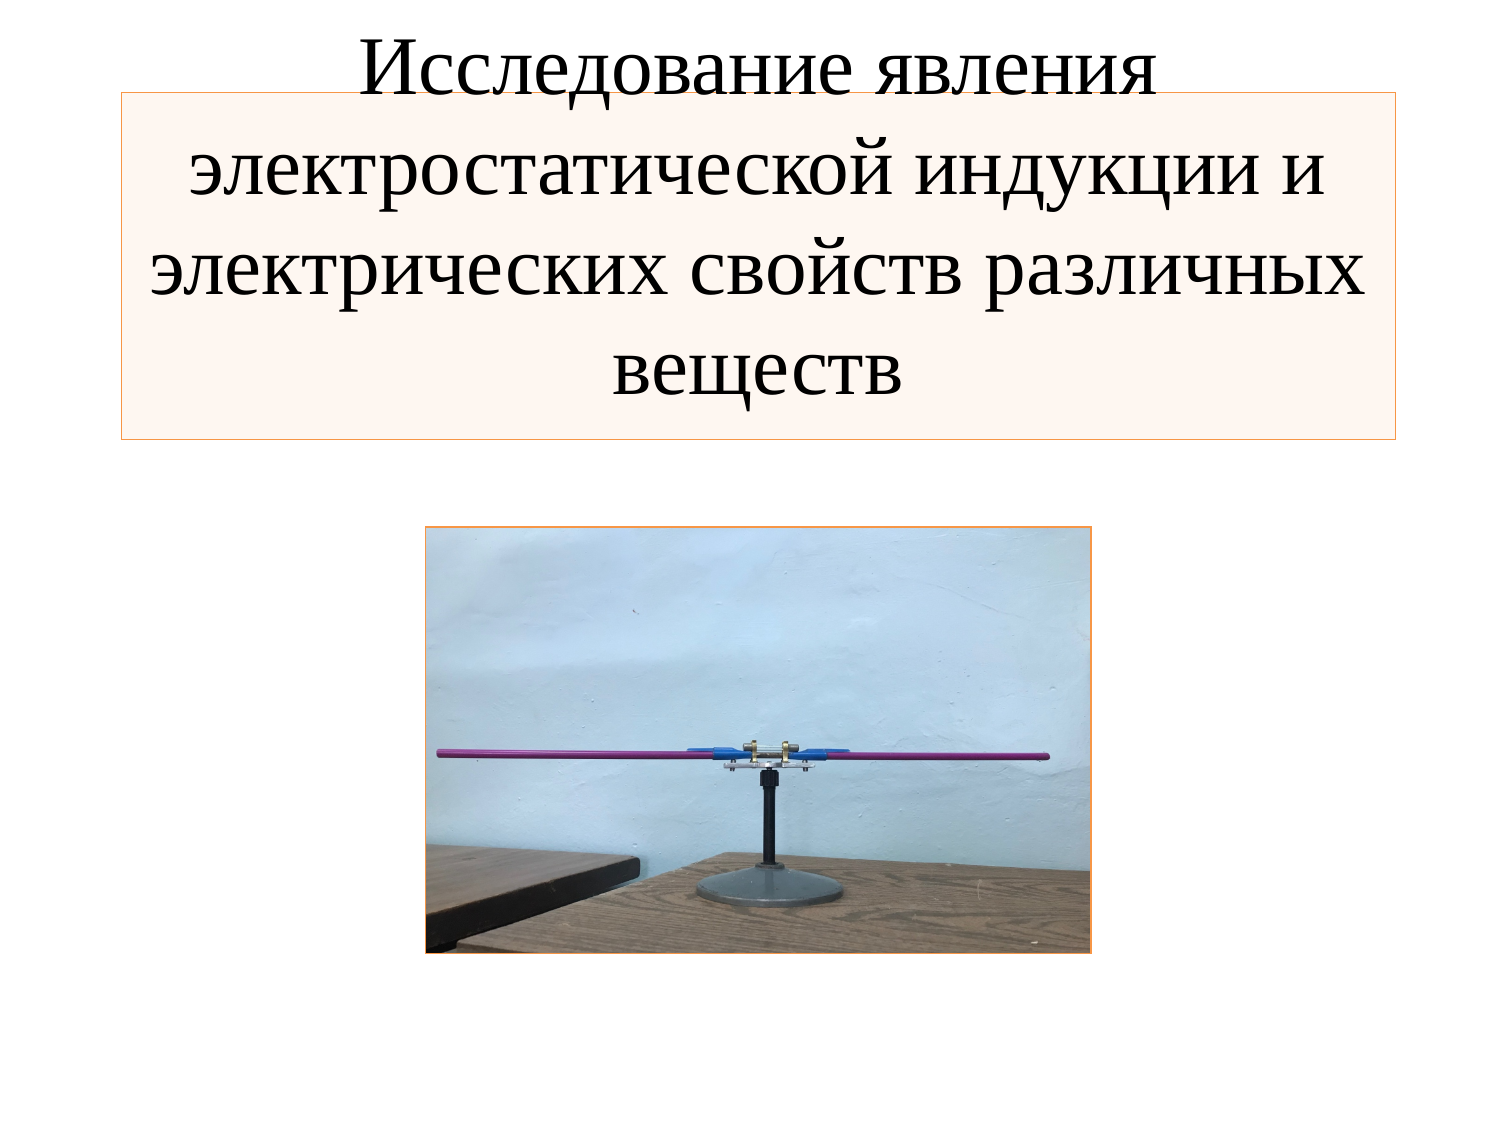

Исследование явления электростатической индукции и электрических свойств различных веществ